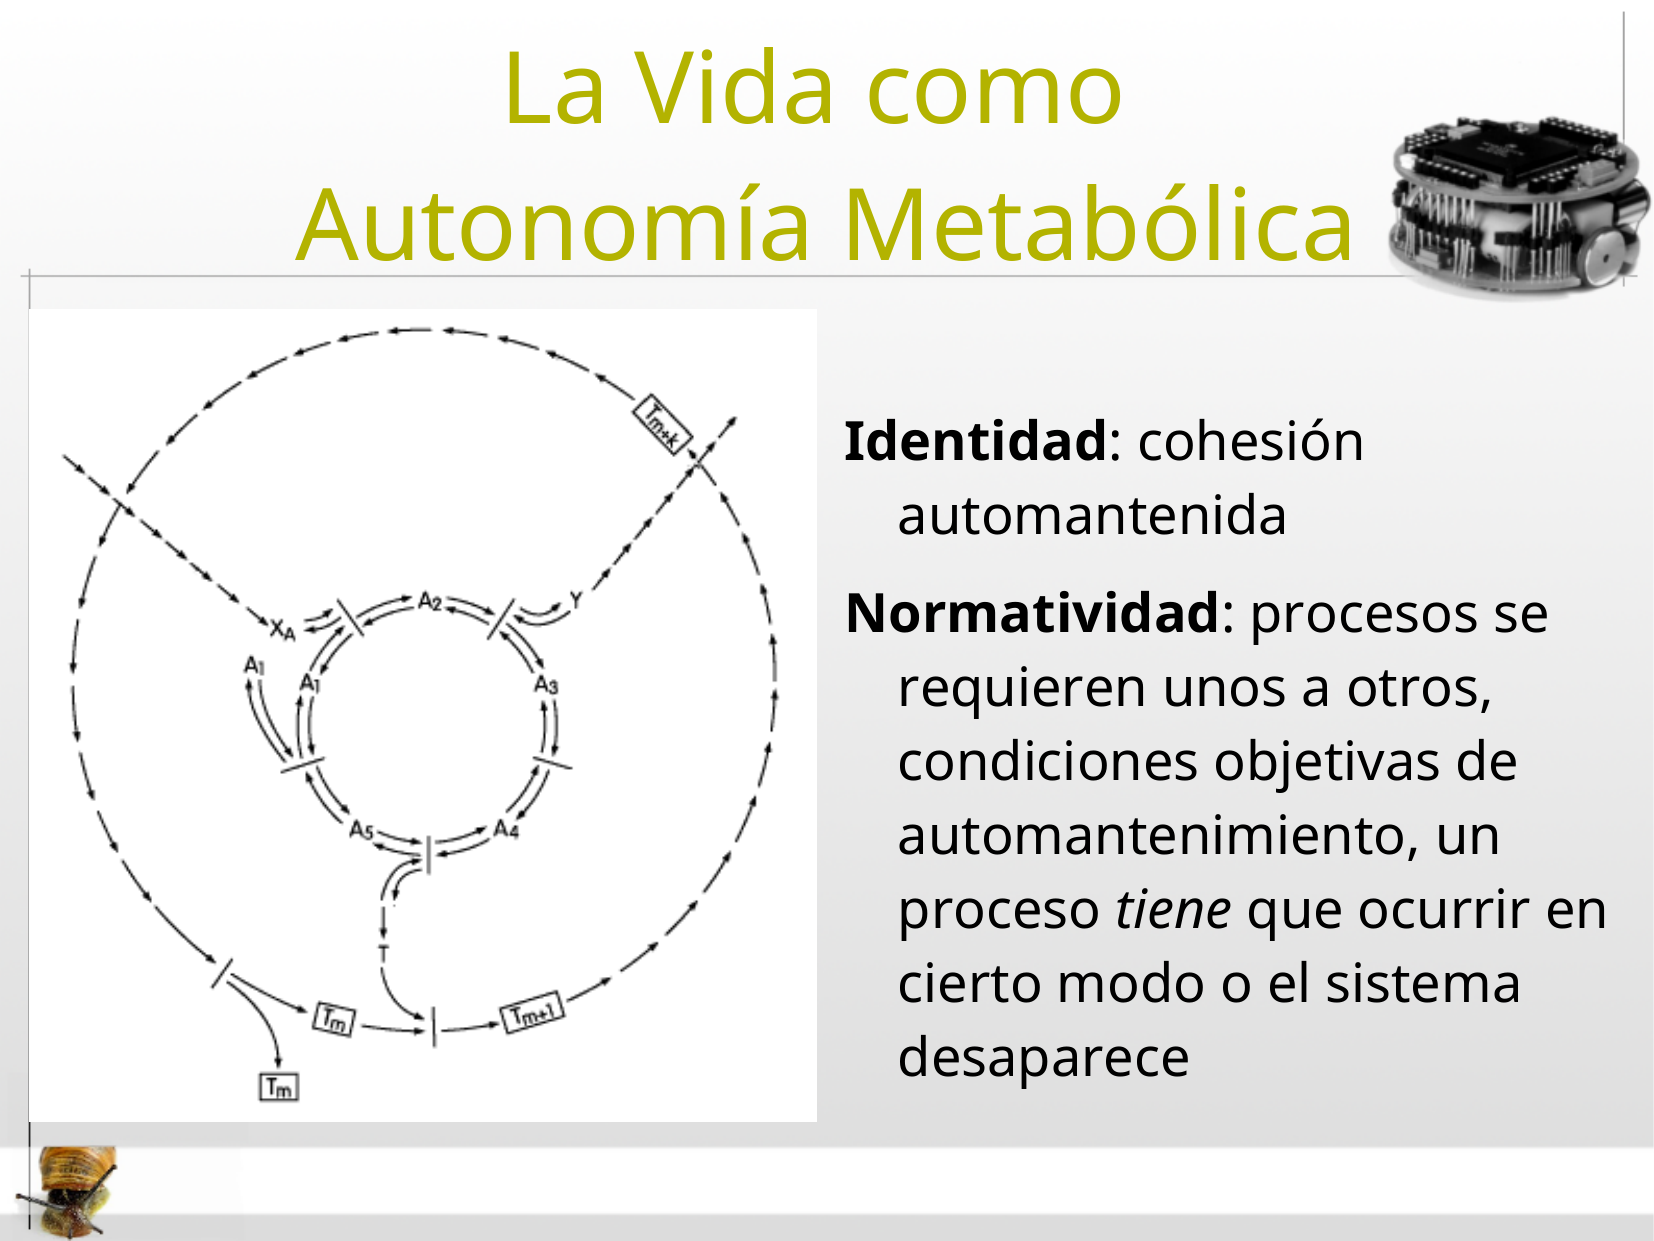

# La Vida como Autonomía Metabólica
Identidad: cohesión automantenida
Normatividad: procesos se requieren unos a otros, condiciones objetivas de automantenimiento, un proceso tiene que ocurrir en cierto modo o el sistema desaparece